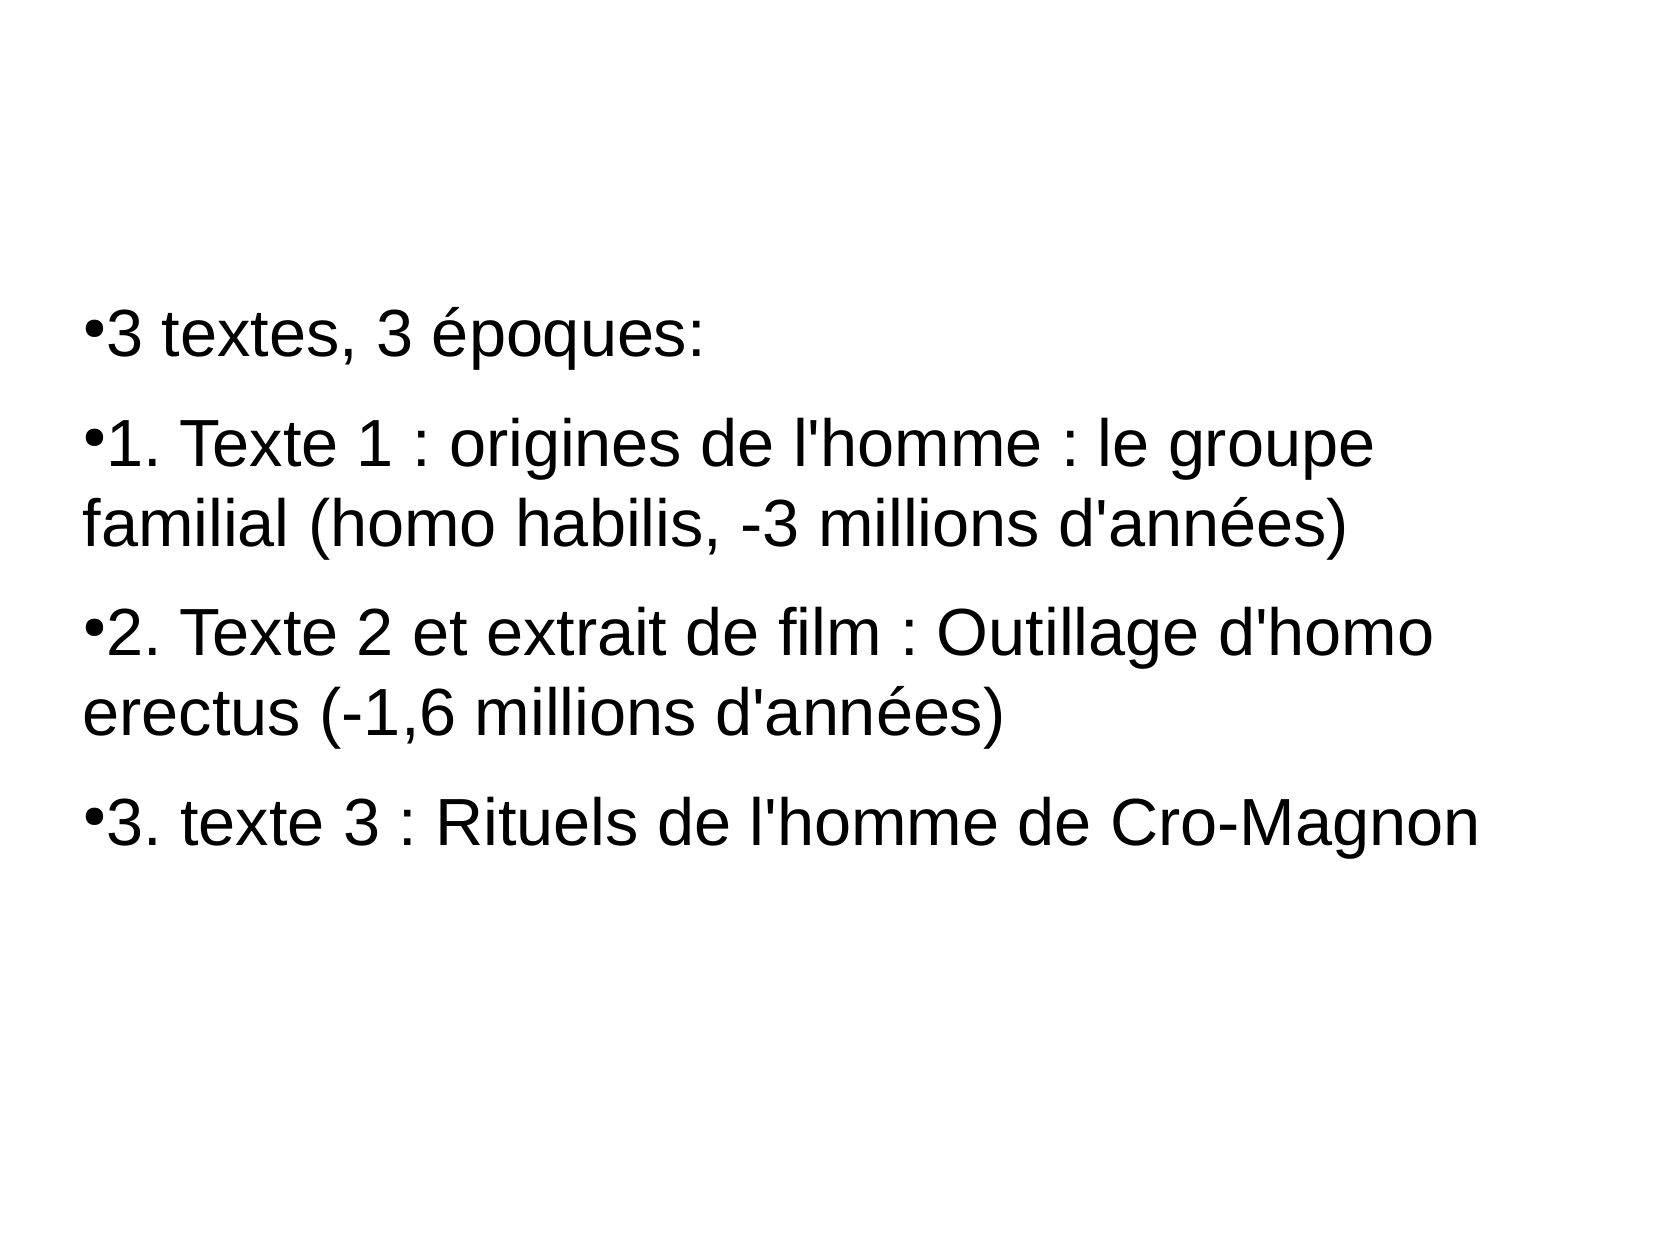

#
3 textes, 3 époques:
1. Texte 1 : origines de l'homme : le groupe familial (homo habilis, -3 millions d'années)
2. Texte 2 et extrait de film : Outillage d'homo erectus (-1,6 millions d'années)
3. texte 3 : Rituels de l'homme de Cro-Magnon